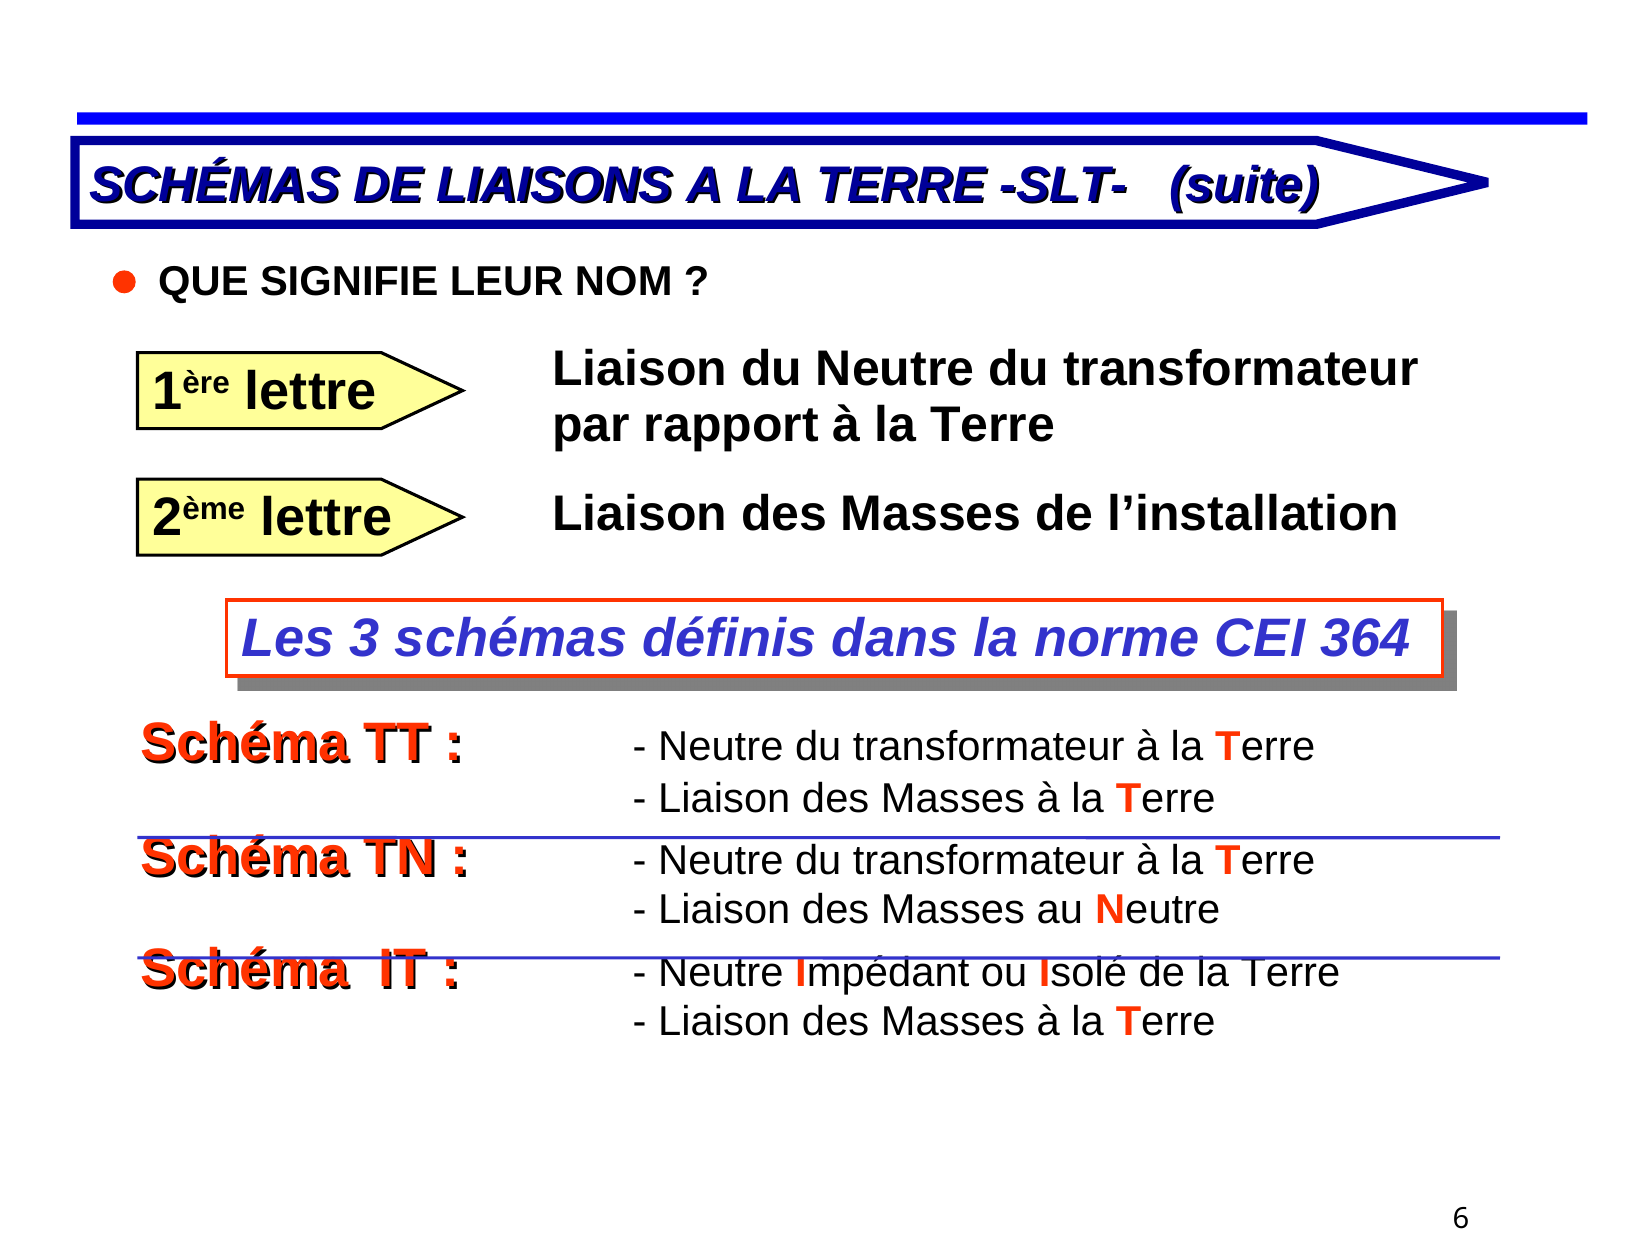

SCHÉMAS DE LIAISONS A LA TERRE -SLT- (suite)‏
 QUE SIGNIFIE LEUR NOM ?
Liaison du Neutre du transformateur
par rapport à la Terre
Liaison des Masses de l’installation
1ère lettre
2ème lettre
Les 3 schémas définis dans la norme CEI 364
Schéma TT :		- Neutre du transformateur à la Terre
 		- Liaison des Masses à la Terre
Schéma TN :	- Neutre du transformateur à la Terre
 	- Liaison des Masses au Neutre
Schéma IT : 	- Neutre Impédant ou Isolé de la Terre
 	- Liaison des Masses à la Terre